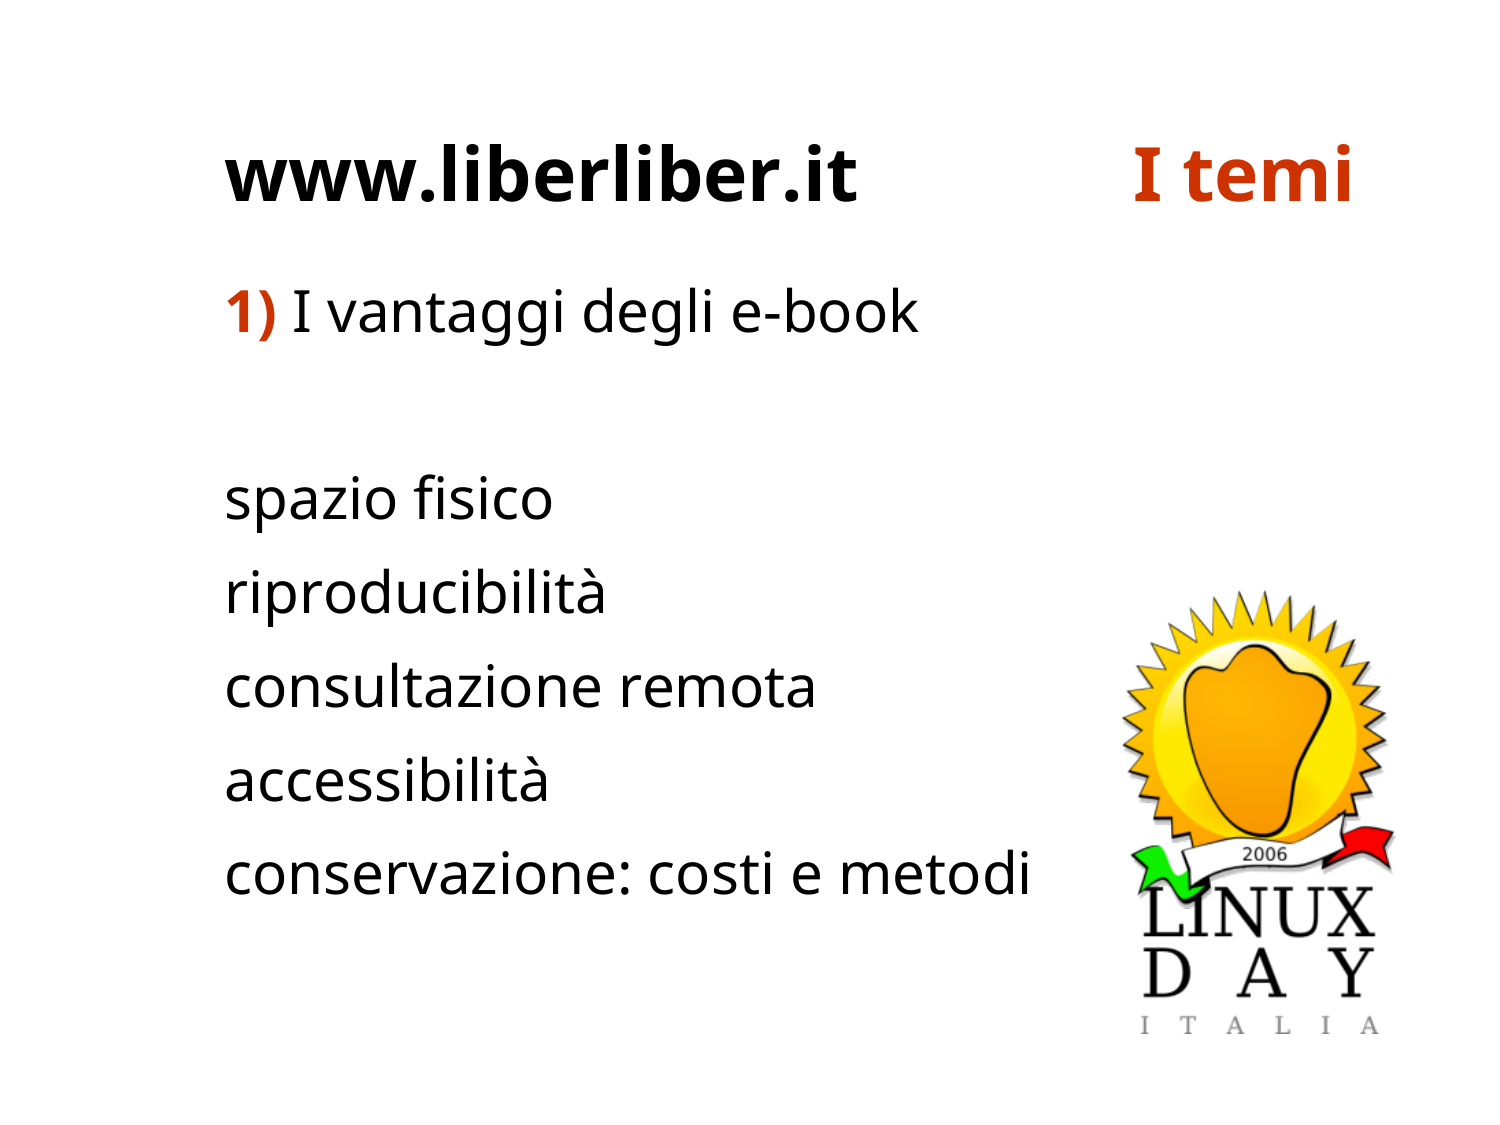

# www.liberliber.it	I temi
1) I vantaggi degli e-book
spazio fisico
riproducibilità
consultazione remota
accessibilità
conservazione: costi e metodi